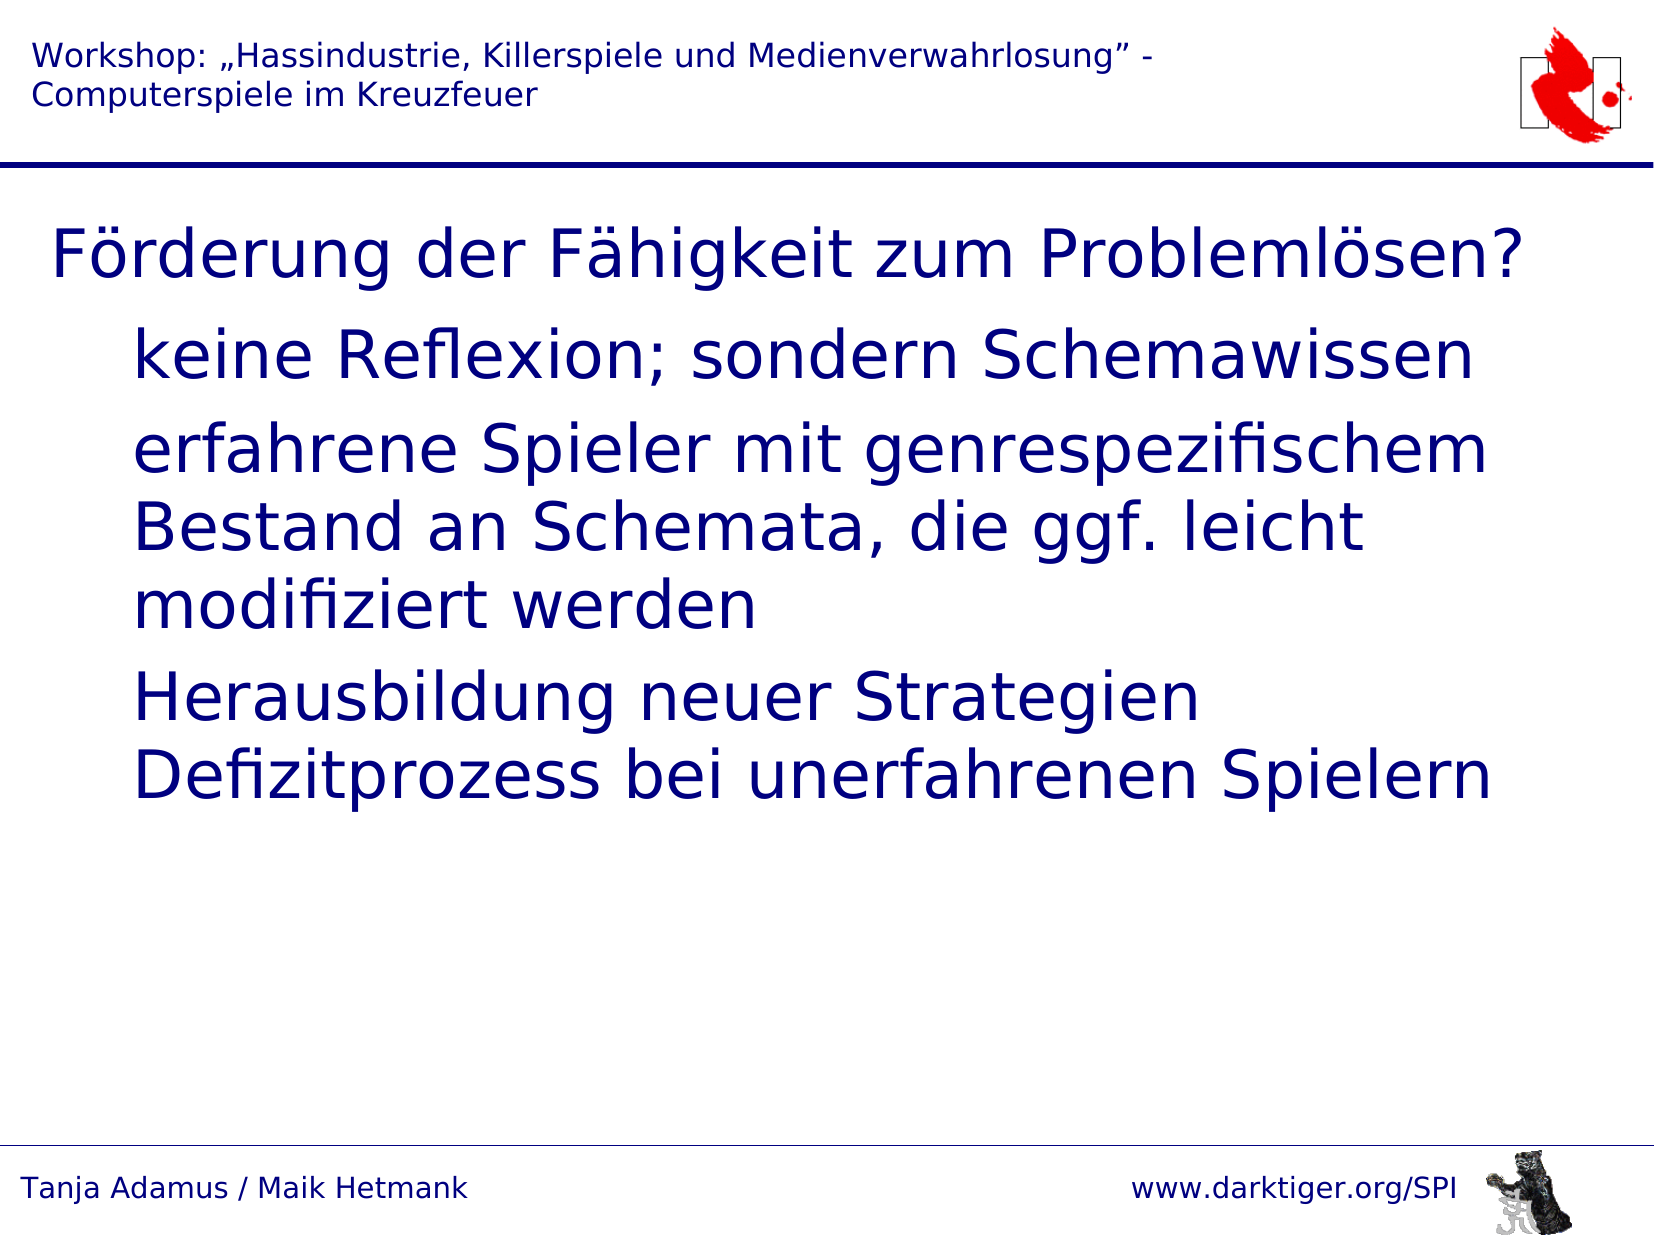

Workshop: „Hassindustrie, Killerspiele und Medienverwahrlosung” - Computerspiele im Kreuzfeuer
Förderung der Fähigkeit zum Problemlösen?
keine Reflexion; sondern Schemawissen
erfahrene Spieler mit genrespezifischem Bestand an Schemata, die ggf. leicht modifiziert werden
Herausbildung neuer Strategien Defizitprozess bei unerfahrenen Spielern